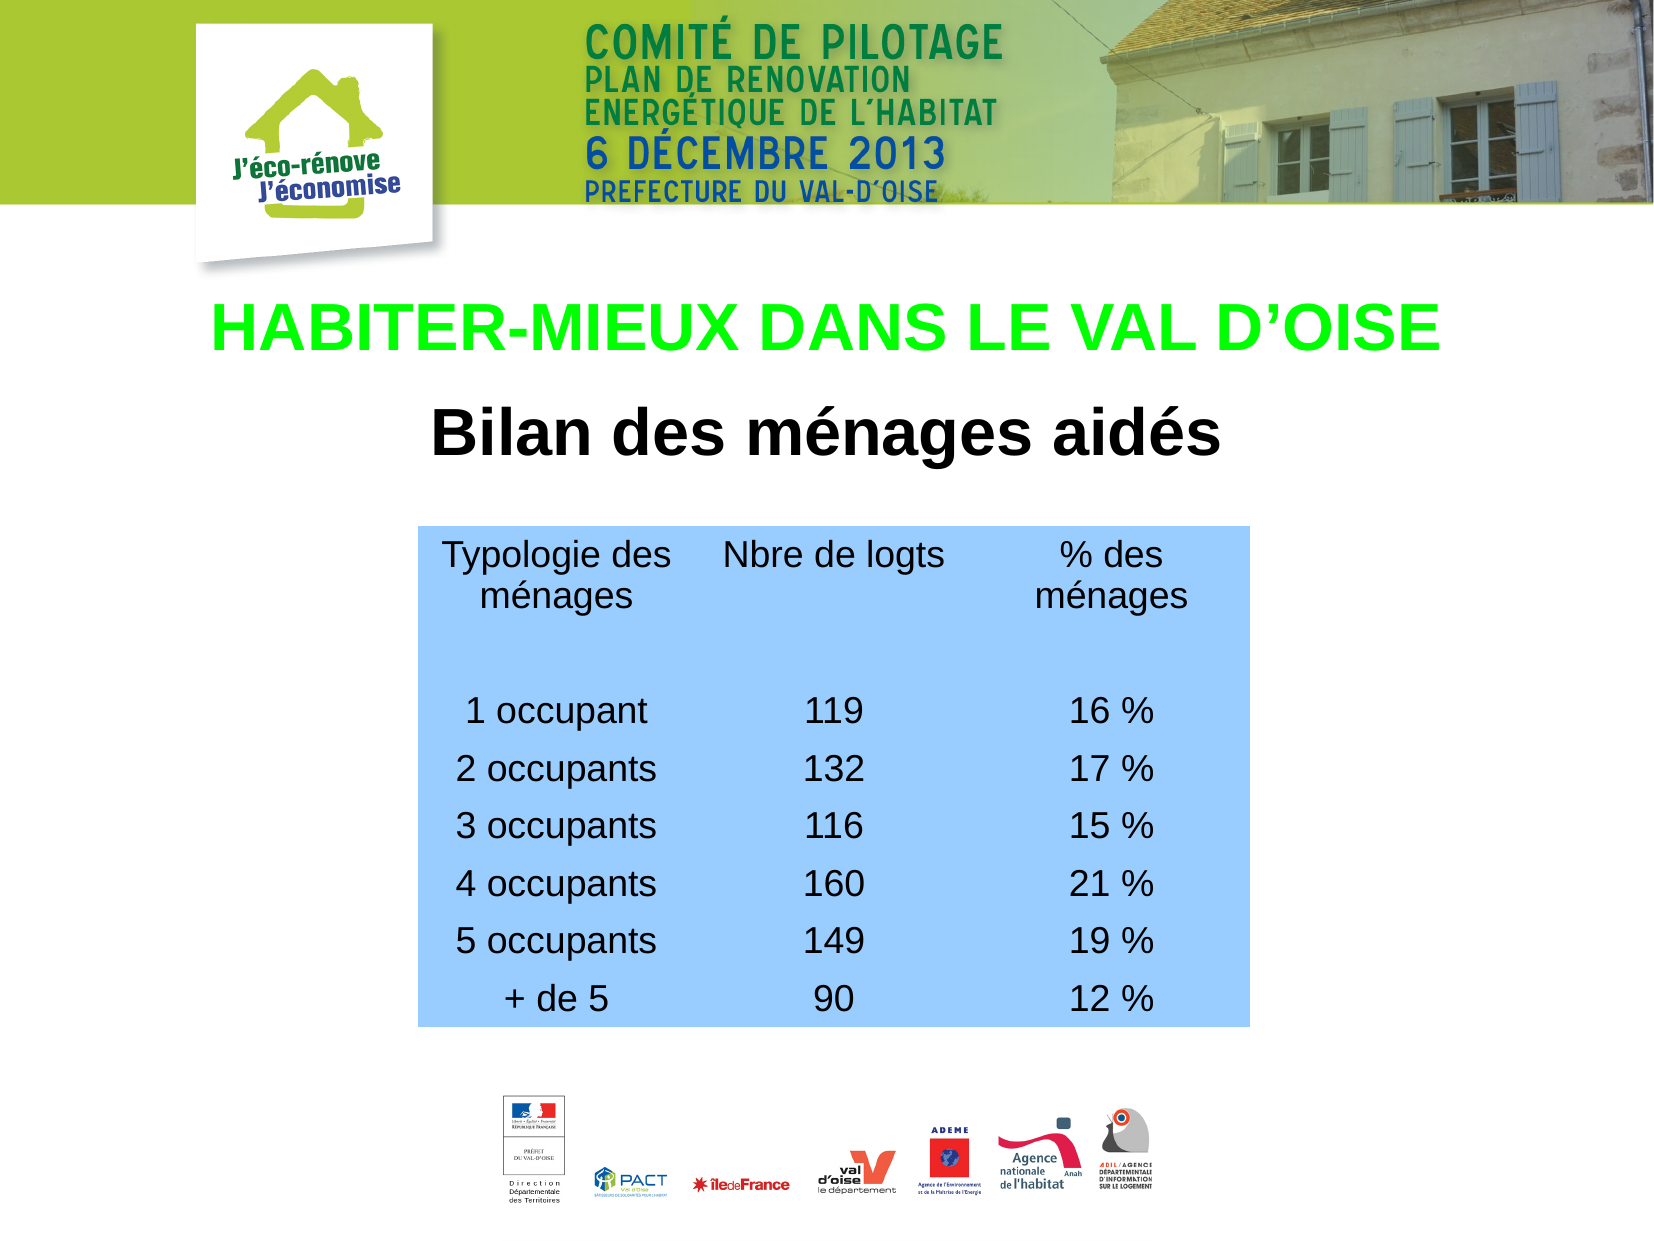

# HABITER-MIEUX DANS LE VAL D’OISE
Bilan des ménages aidés
| Typologie des ménages | Nbre de logts | % des ménages |
| --- | --- | --- |
| | | |
| 1 occupant | 119 | 16 % |
| 2 occupants | 132 | 17 % |
| 3 occupants | 116 | 15 % |
| 4 occupants | 160 | 21 % |
| 5 occupants | 149 | 19 % |
| + de 5 | 90 | 12 % |